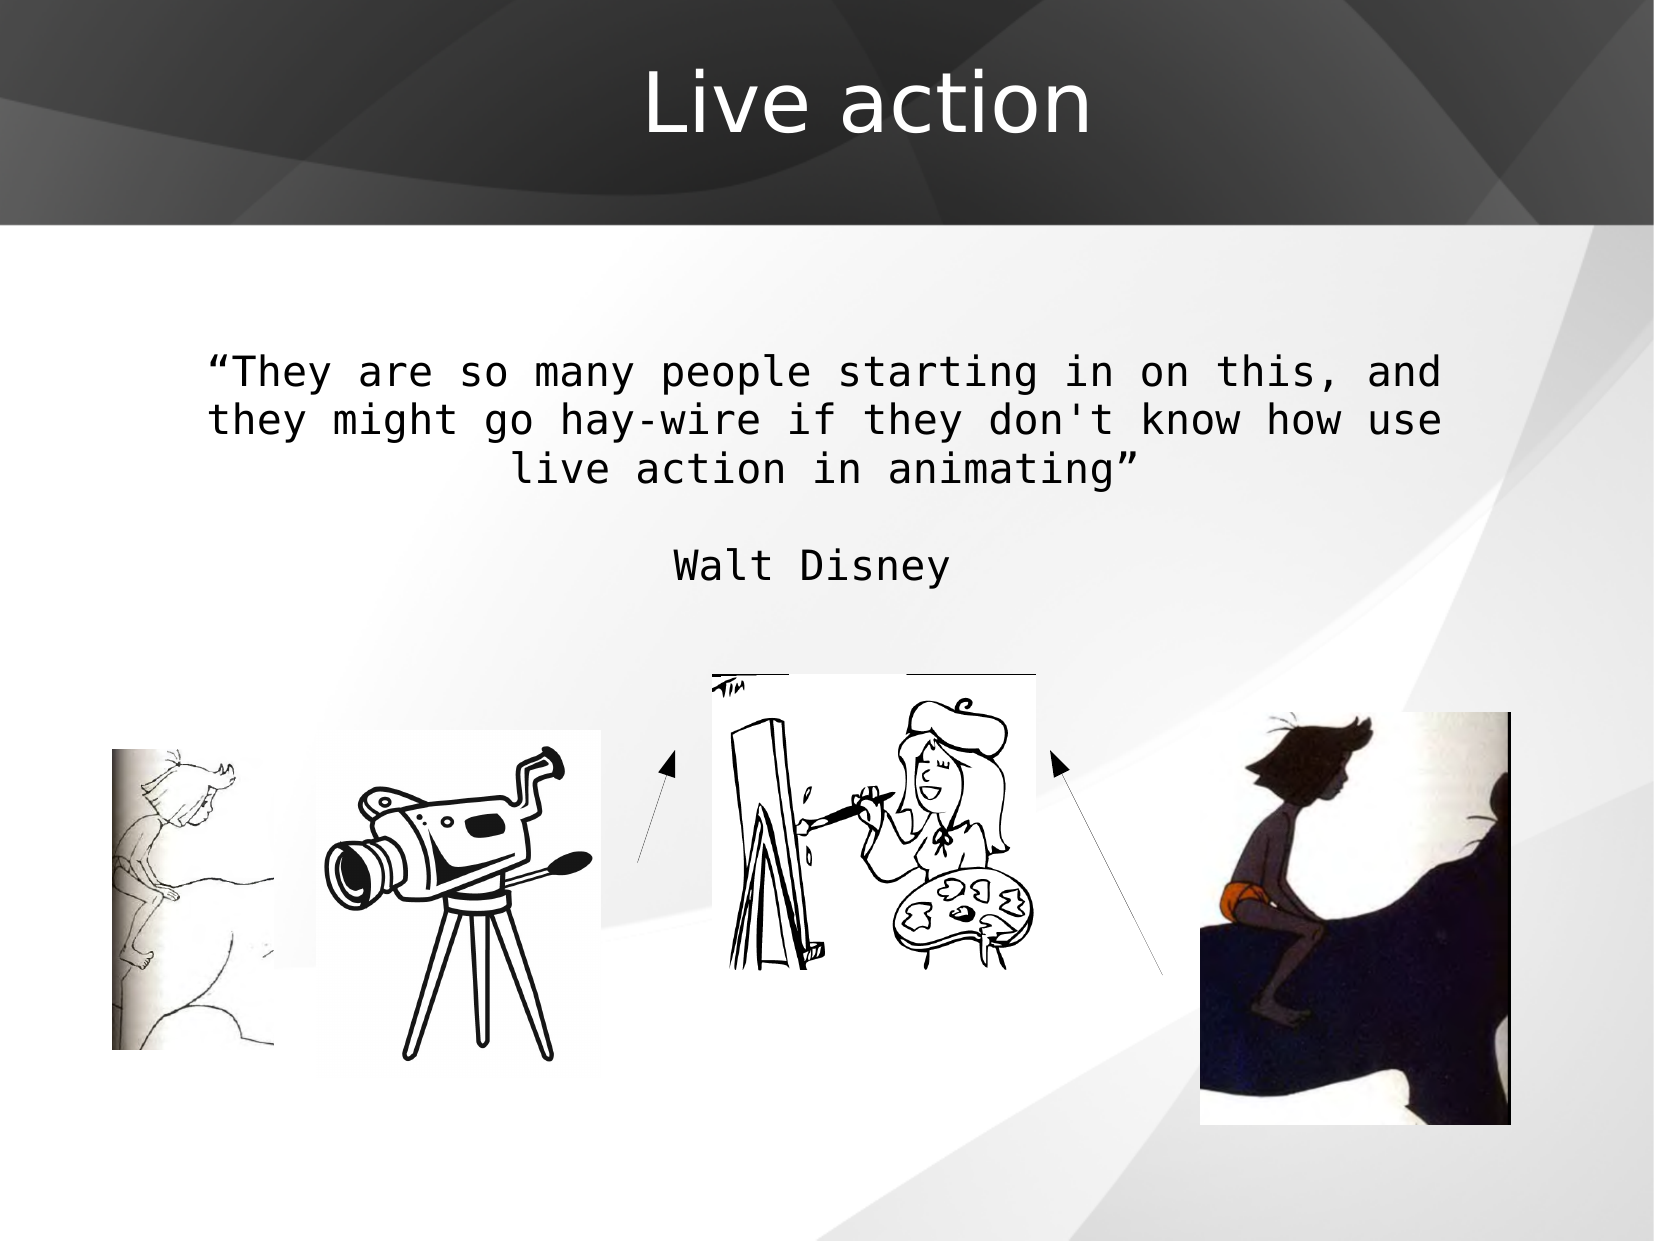

# Live action
“They are so many people starting in on this, and they might go hay-wire if they don't know how use live action in animating”
Walt Disney